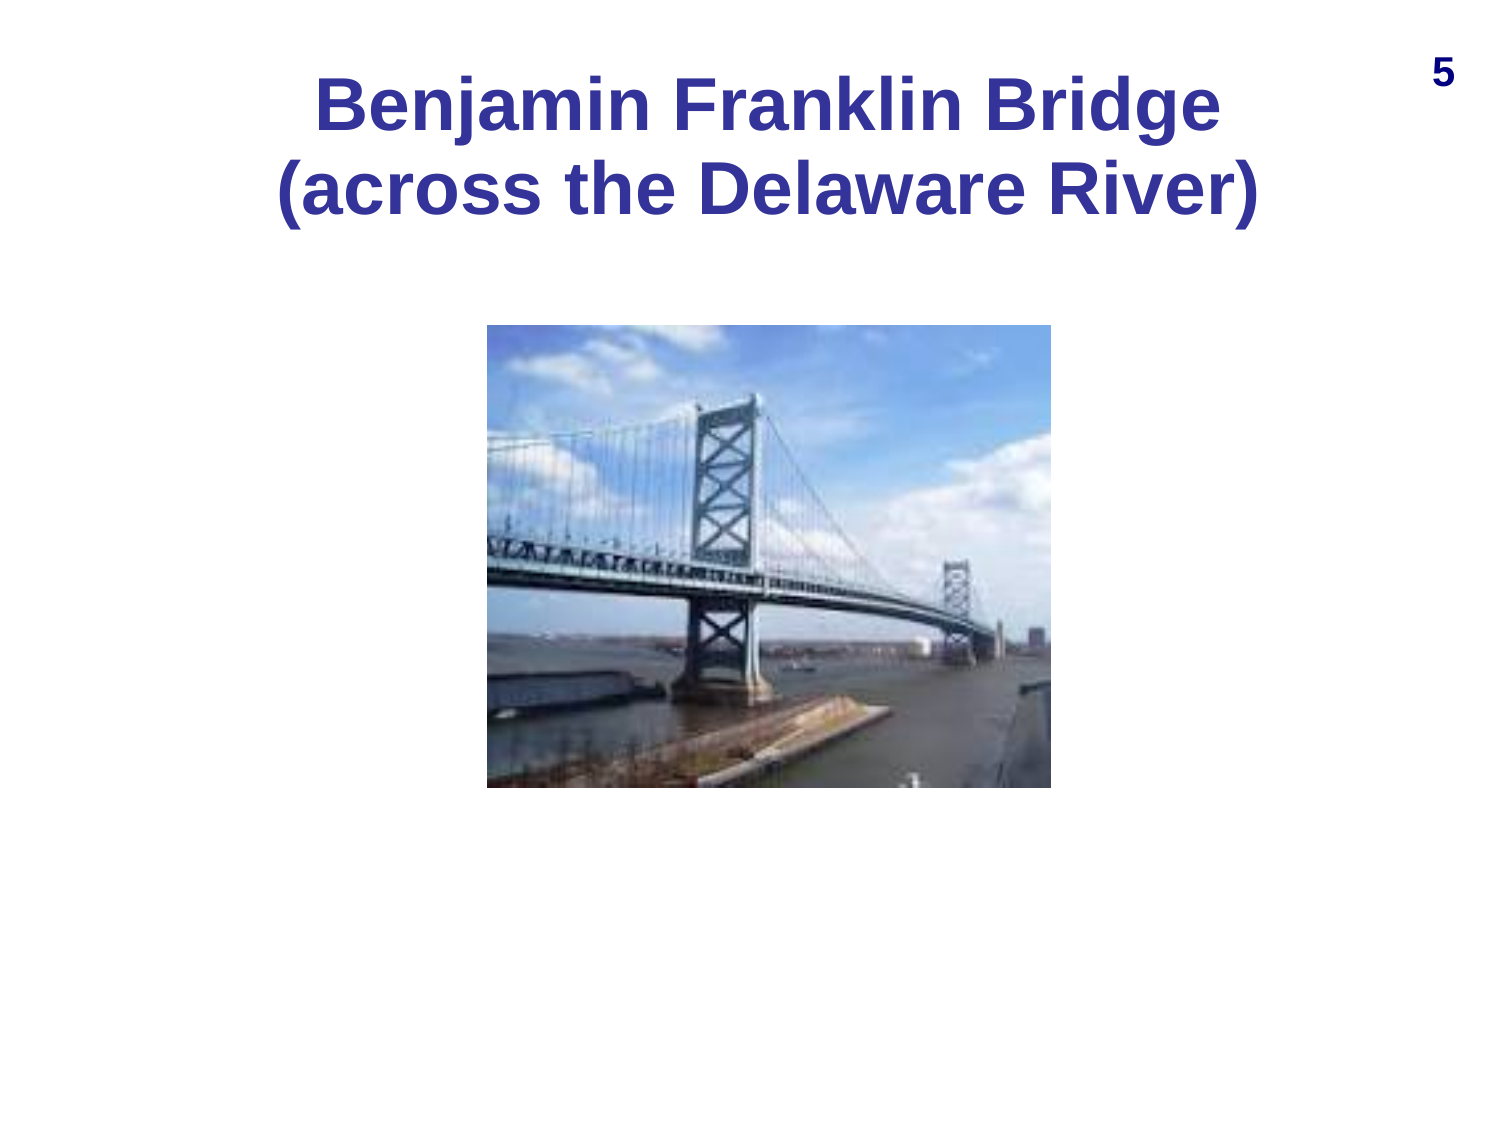

5
# Benjamin Franklin Bridge (across the Delaware River)